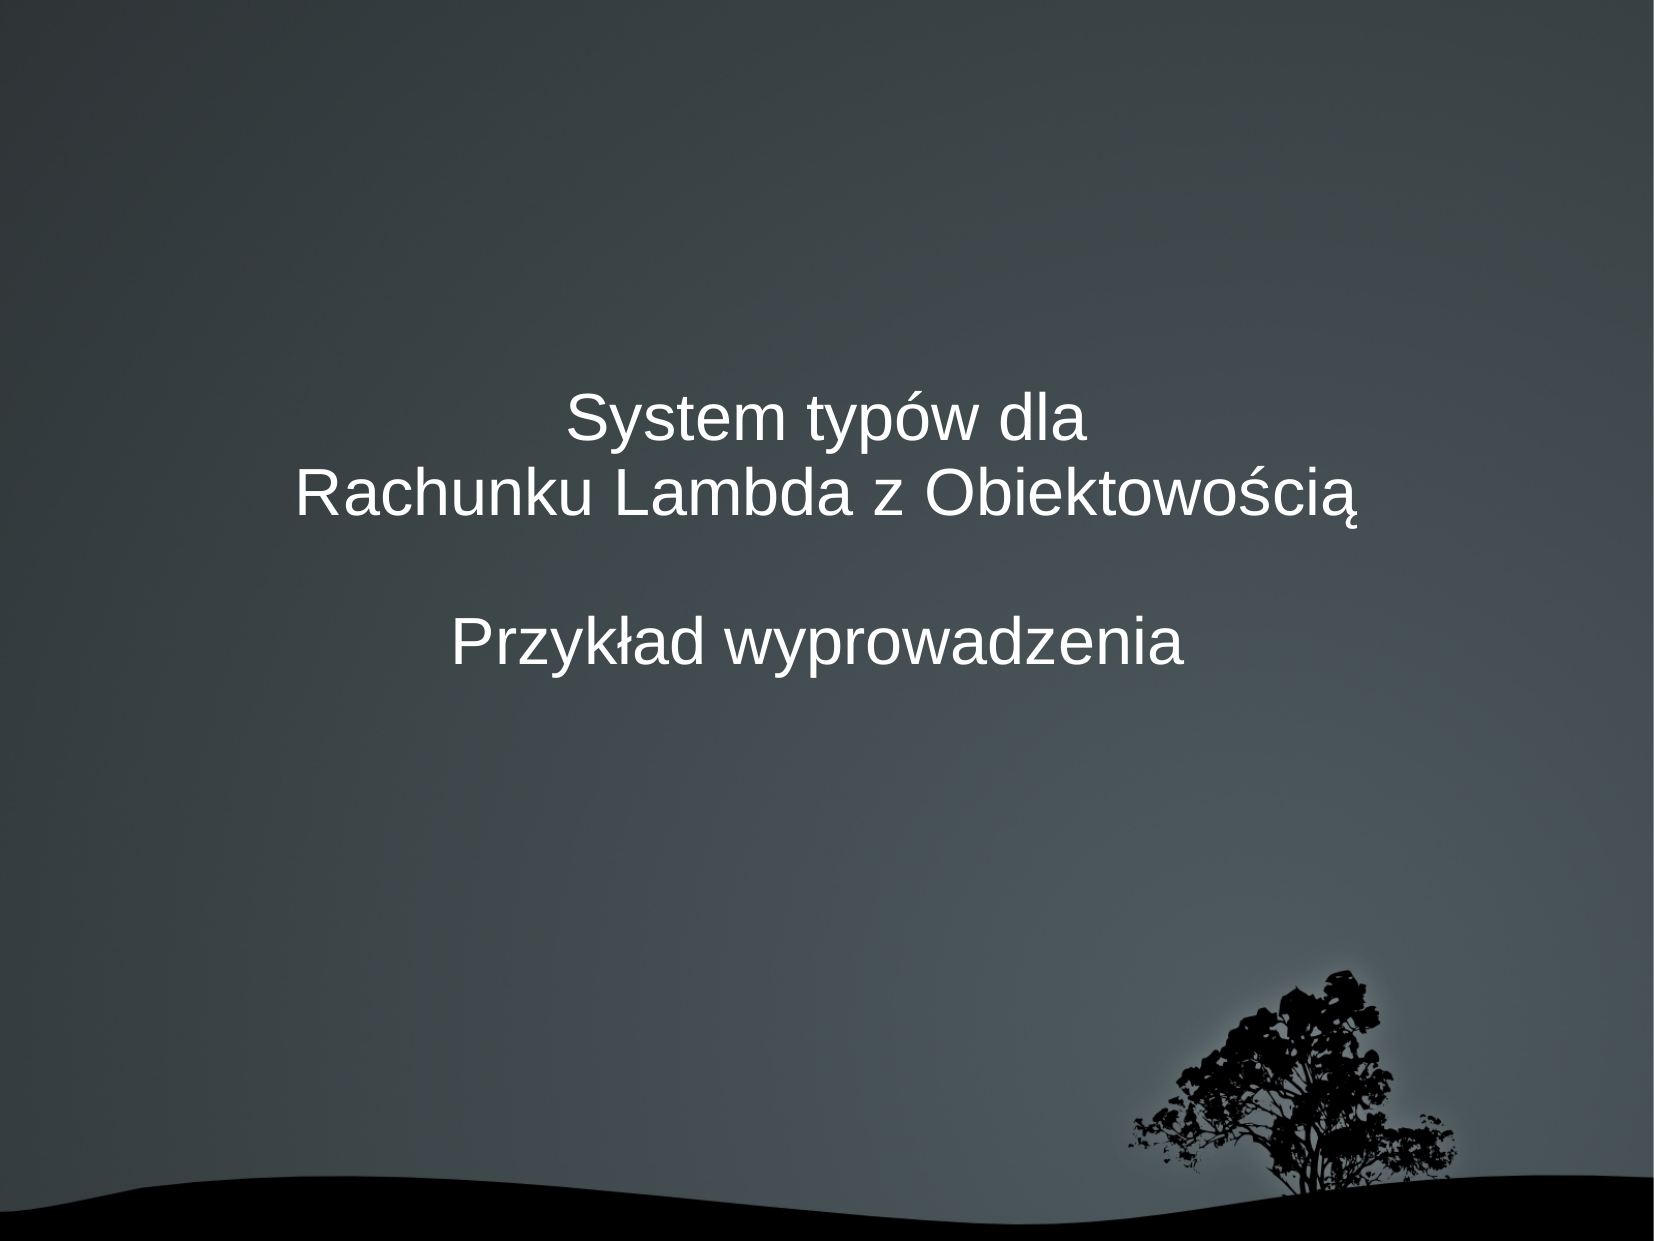

# System typów dla
Rachunku Lambda z Obiektowością
Przykład wyprowadzenia